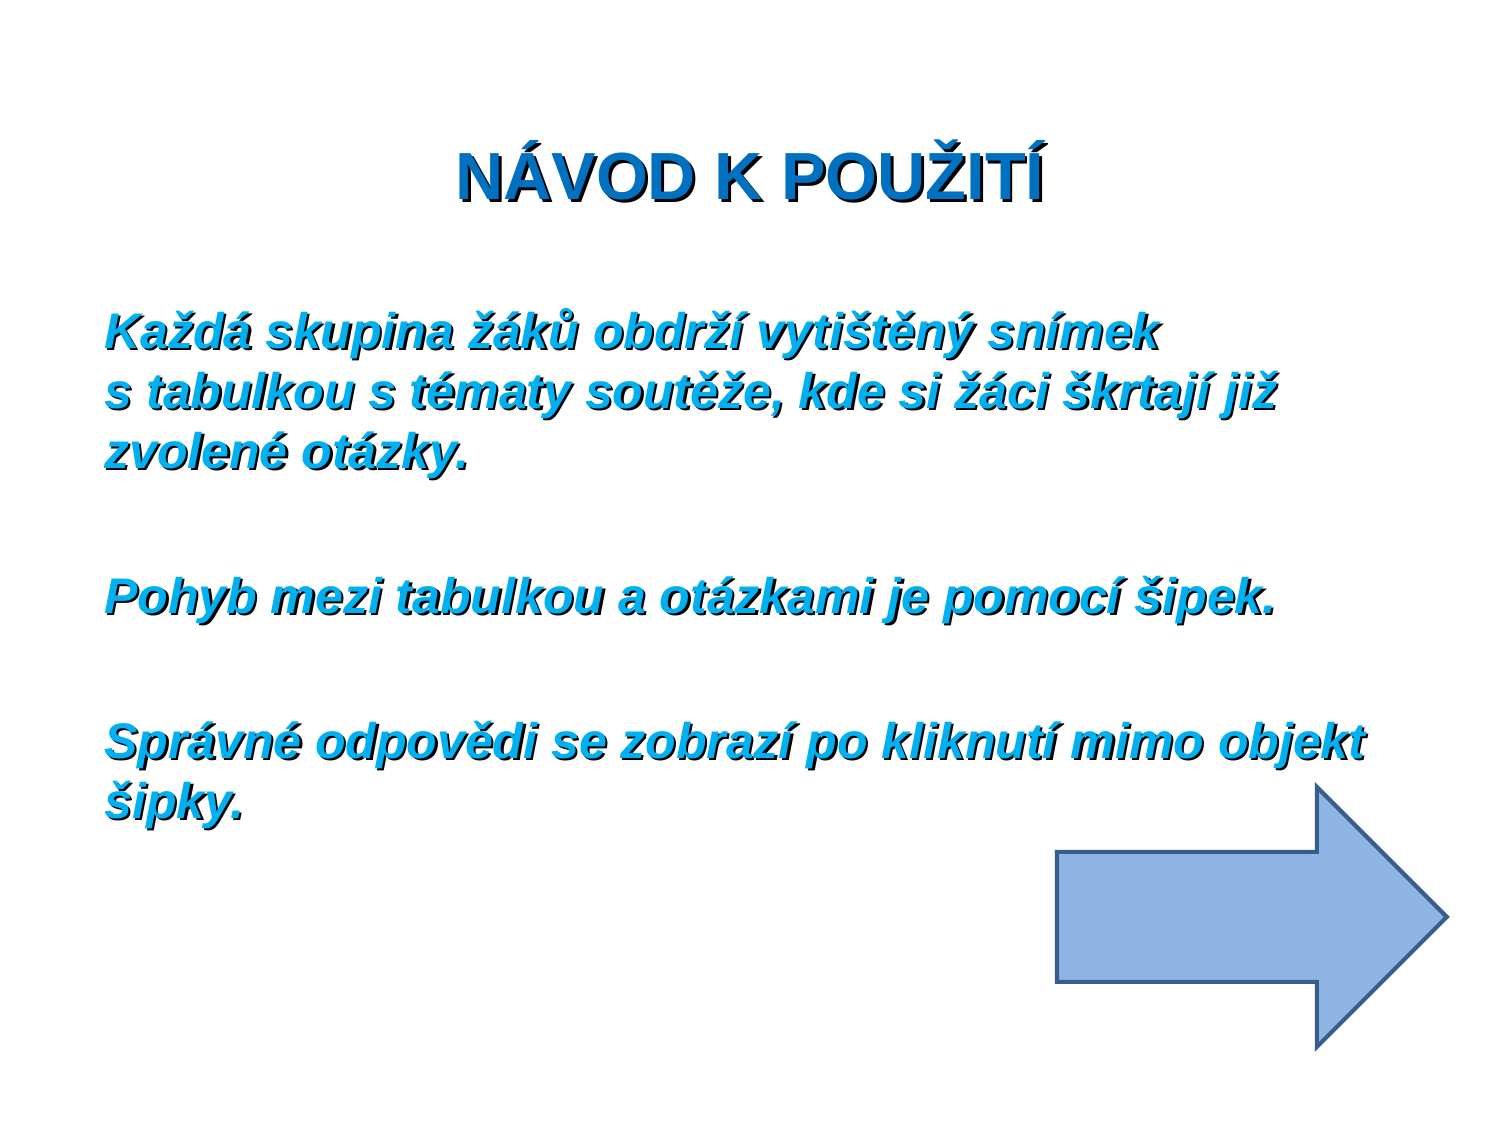

# NÁVOD K POUŽITÍ
Každá skupina žáků obdrží vytištěný snímek
s tabulkou s tématy soutěže, kde si žáci škrtají již zvolené otázky.
Pohyb mezi tabulkou a otázkami je pomocí šipek.
Správné odpovědi se zobrazí po kliknutí mimo objekt šipky.